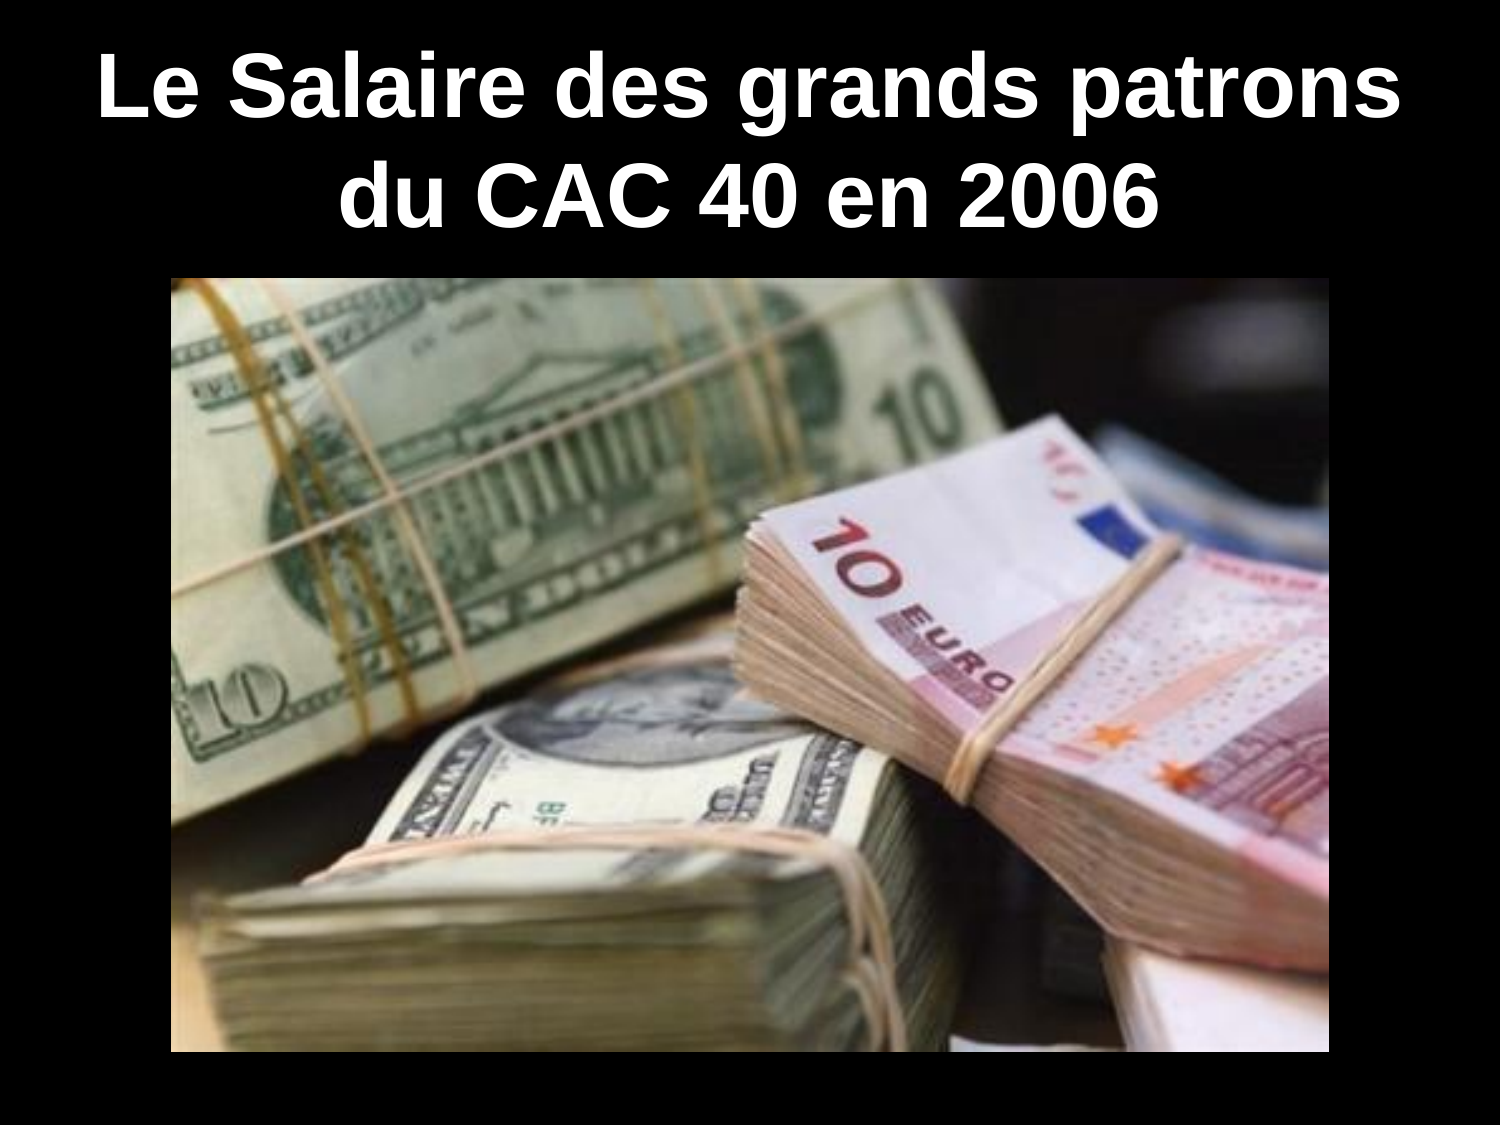

# Le Salaire des grands patrons du CAC 40 en 2006